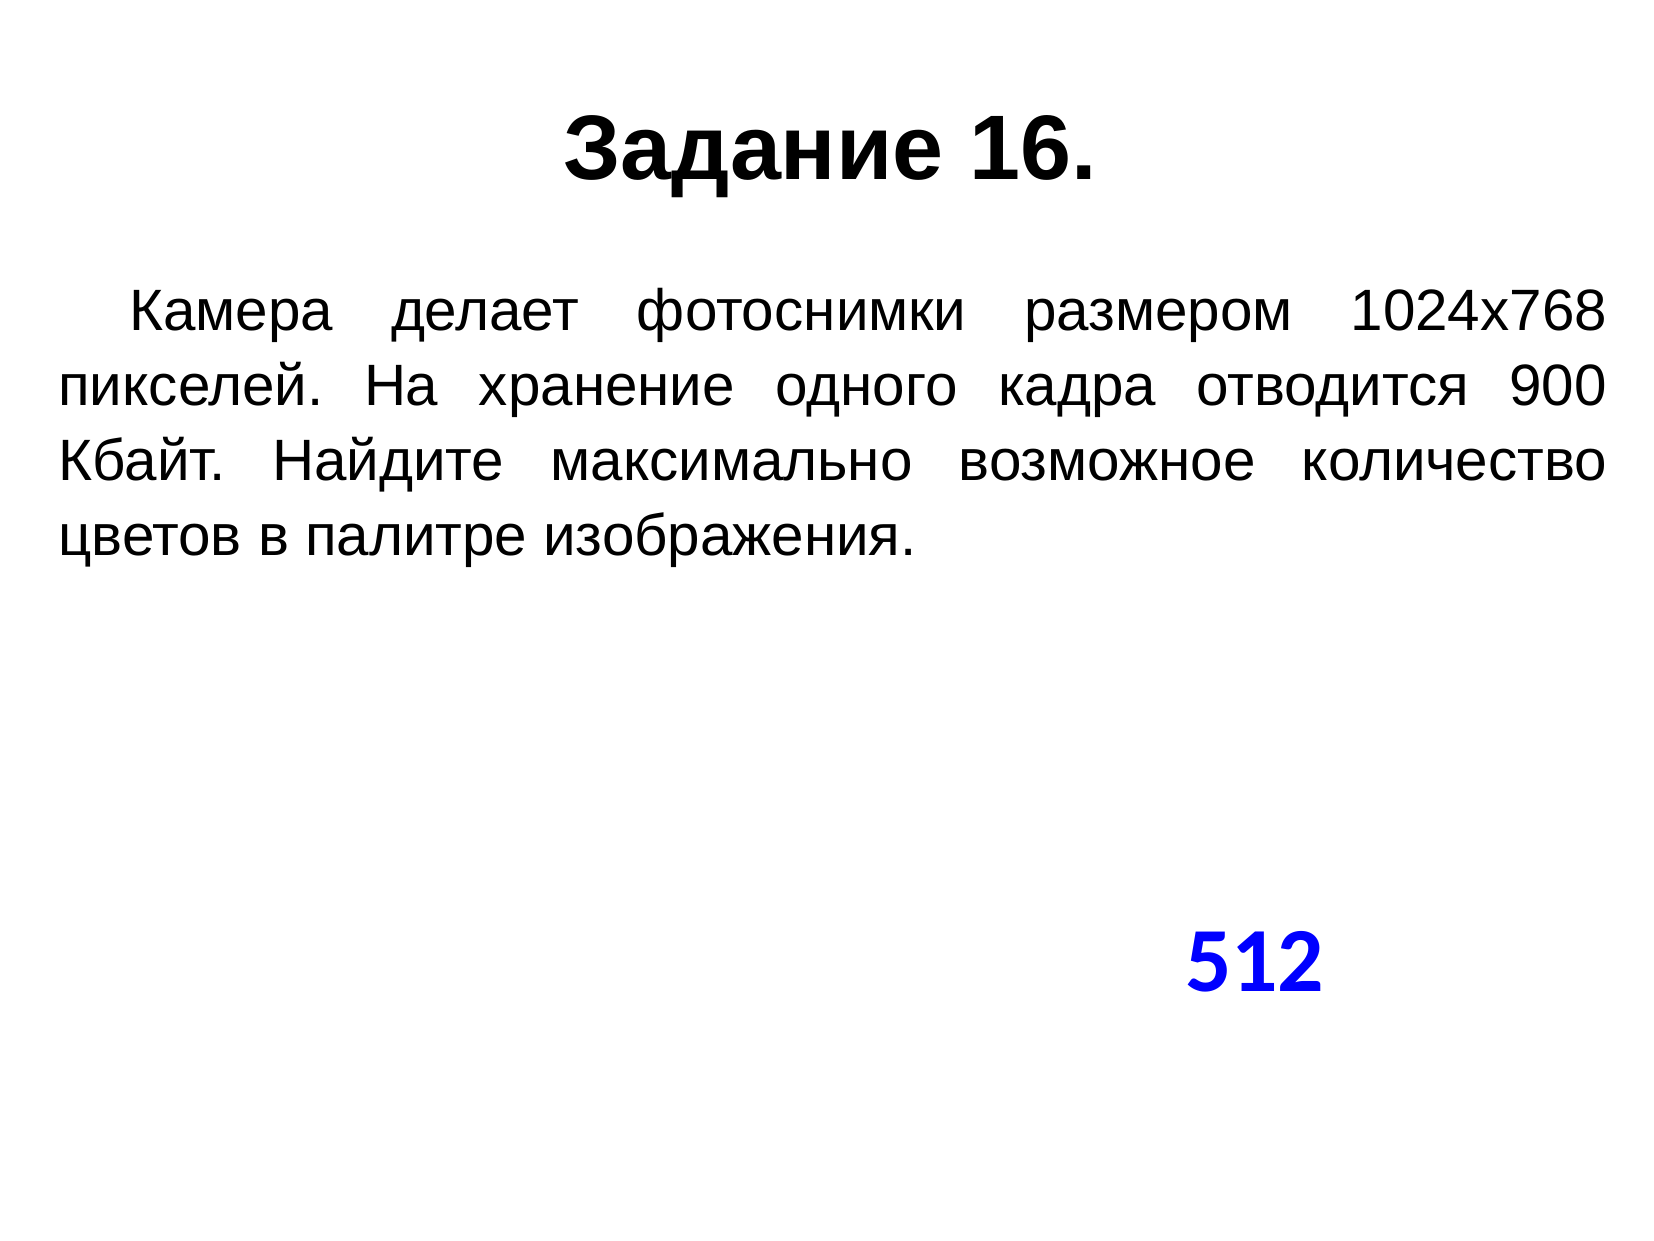

# Задание 16.
Камера делает фотоснимки размером 1024х768 пикселей. На хранение одного кадра отводится 900 Кбайт. Найдите максимально возможное количество цветов в палитре изображения.
512